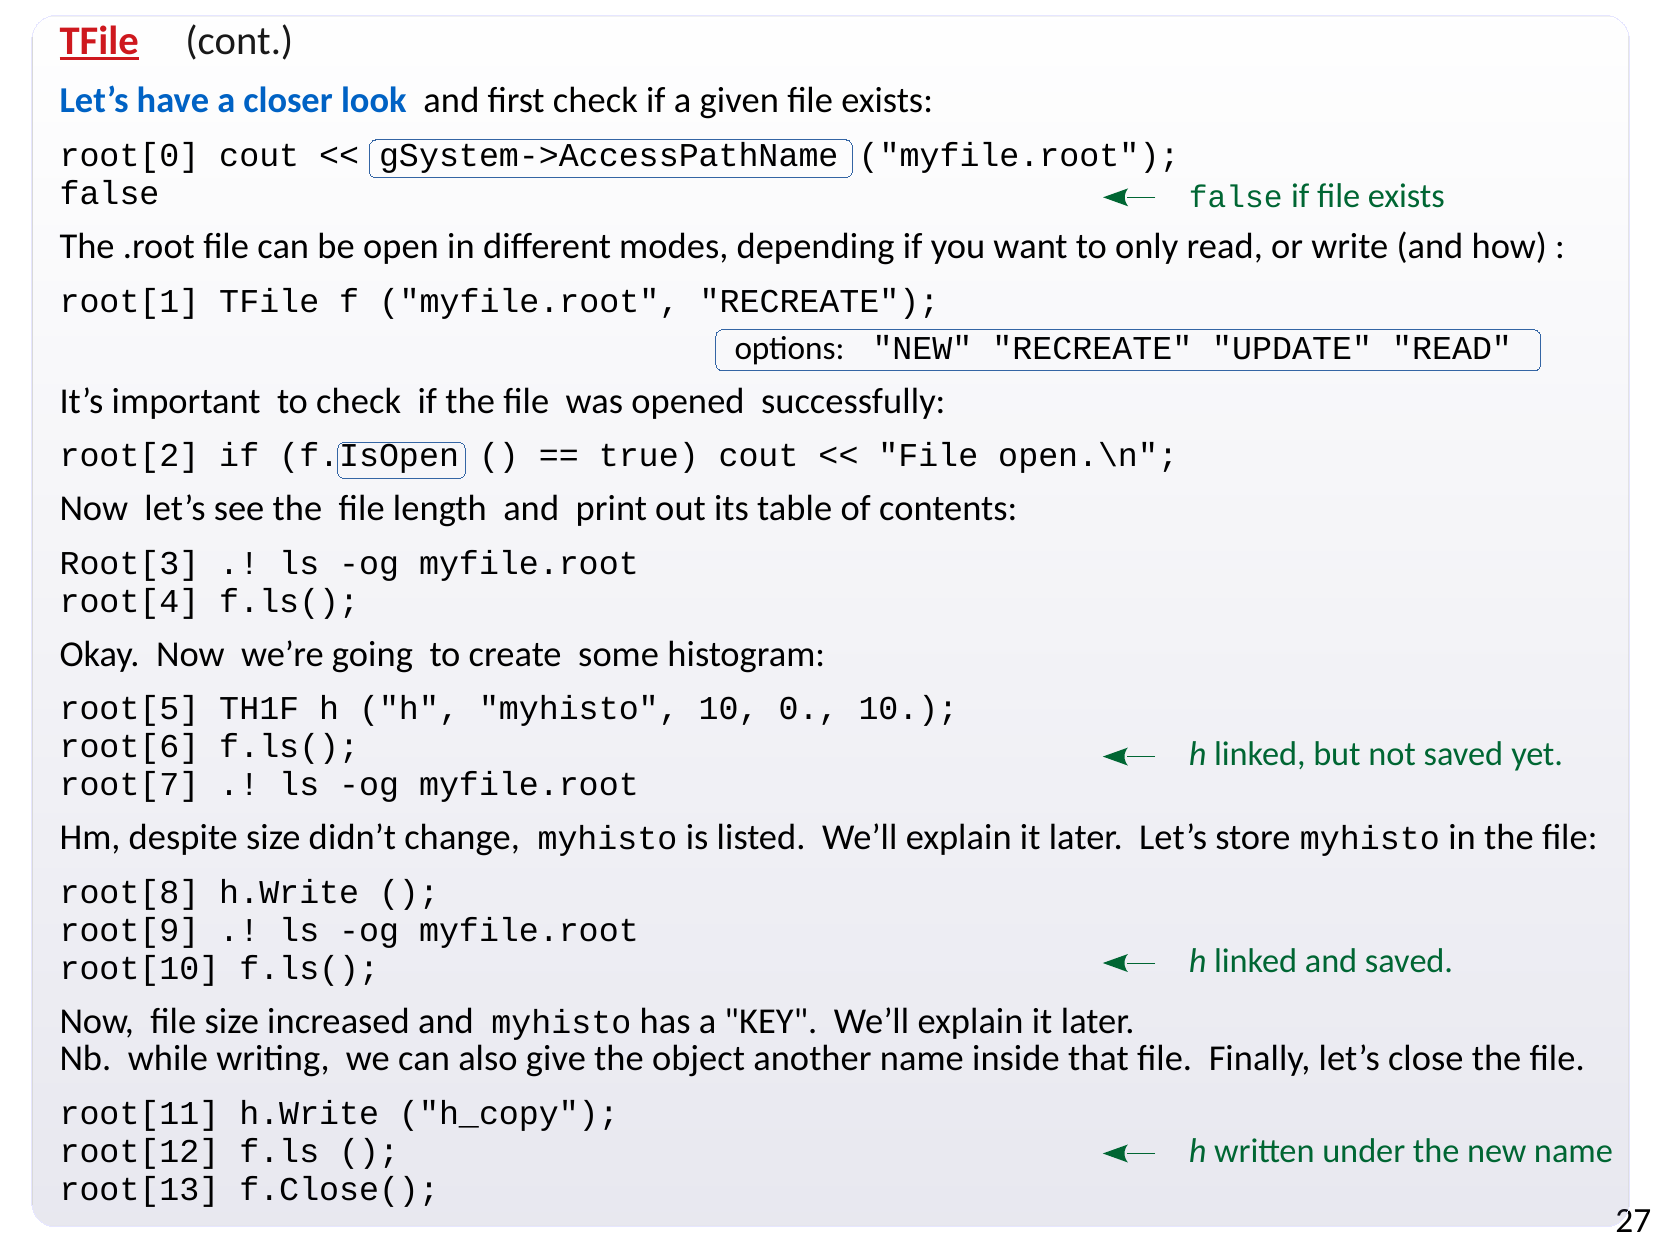

TFile (cont.)
Let’s have a closer look and first check if a given file exists:
root[0] cout << gSystem->AccessPathName ("myfile.root");
false
The .root file can be open in different modes, depending if you want to only read, or write (and how) :
root[1] TFile f ("myfile.root", "RECREATE");
									options: "NEW" "RECREATE" "UPDATE" "READ"
It’s important to check if the file was opened successfully:
root[2] if (f.IsOpen () == true) cout << "File open.\n";
Now let’s see the file length and print out its table of contents:
Root[3] .! ls -og myfile.root
root[4] f.ls();
Okay. Now we’re going to create some histogram:
root[5] TH1F h ("h", "myhisto", 10, 0., 10.);
root[6] f.ls();
root[7] .! ls -og myfile.root
Hm, despite size didn’t change, myhisto is listed. We’ll explain it later. Let’s store myhisto in the file:
root[8] h.Write ();
root[9] .! ls -og myfile.root
root[10] f.ls();
Now, file size increased and myhisto has a "KEY". We’ll explain it later.
Nb. while writing, we can also give the object another name inside that file. Finally, let’s close the file.
root[11] h.Write ("h_copy");
root[12] f.ls ();
root[13] f.Close();
false if file exists
h linked, but not saved yet.
h linked and saved.
h written under the new name